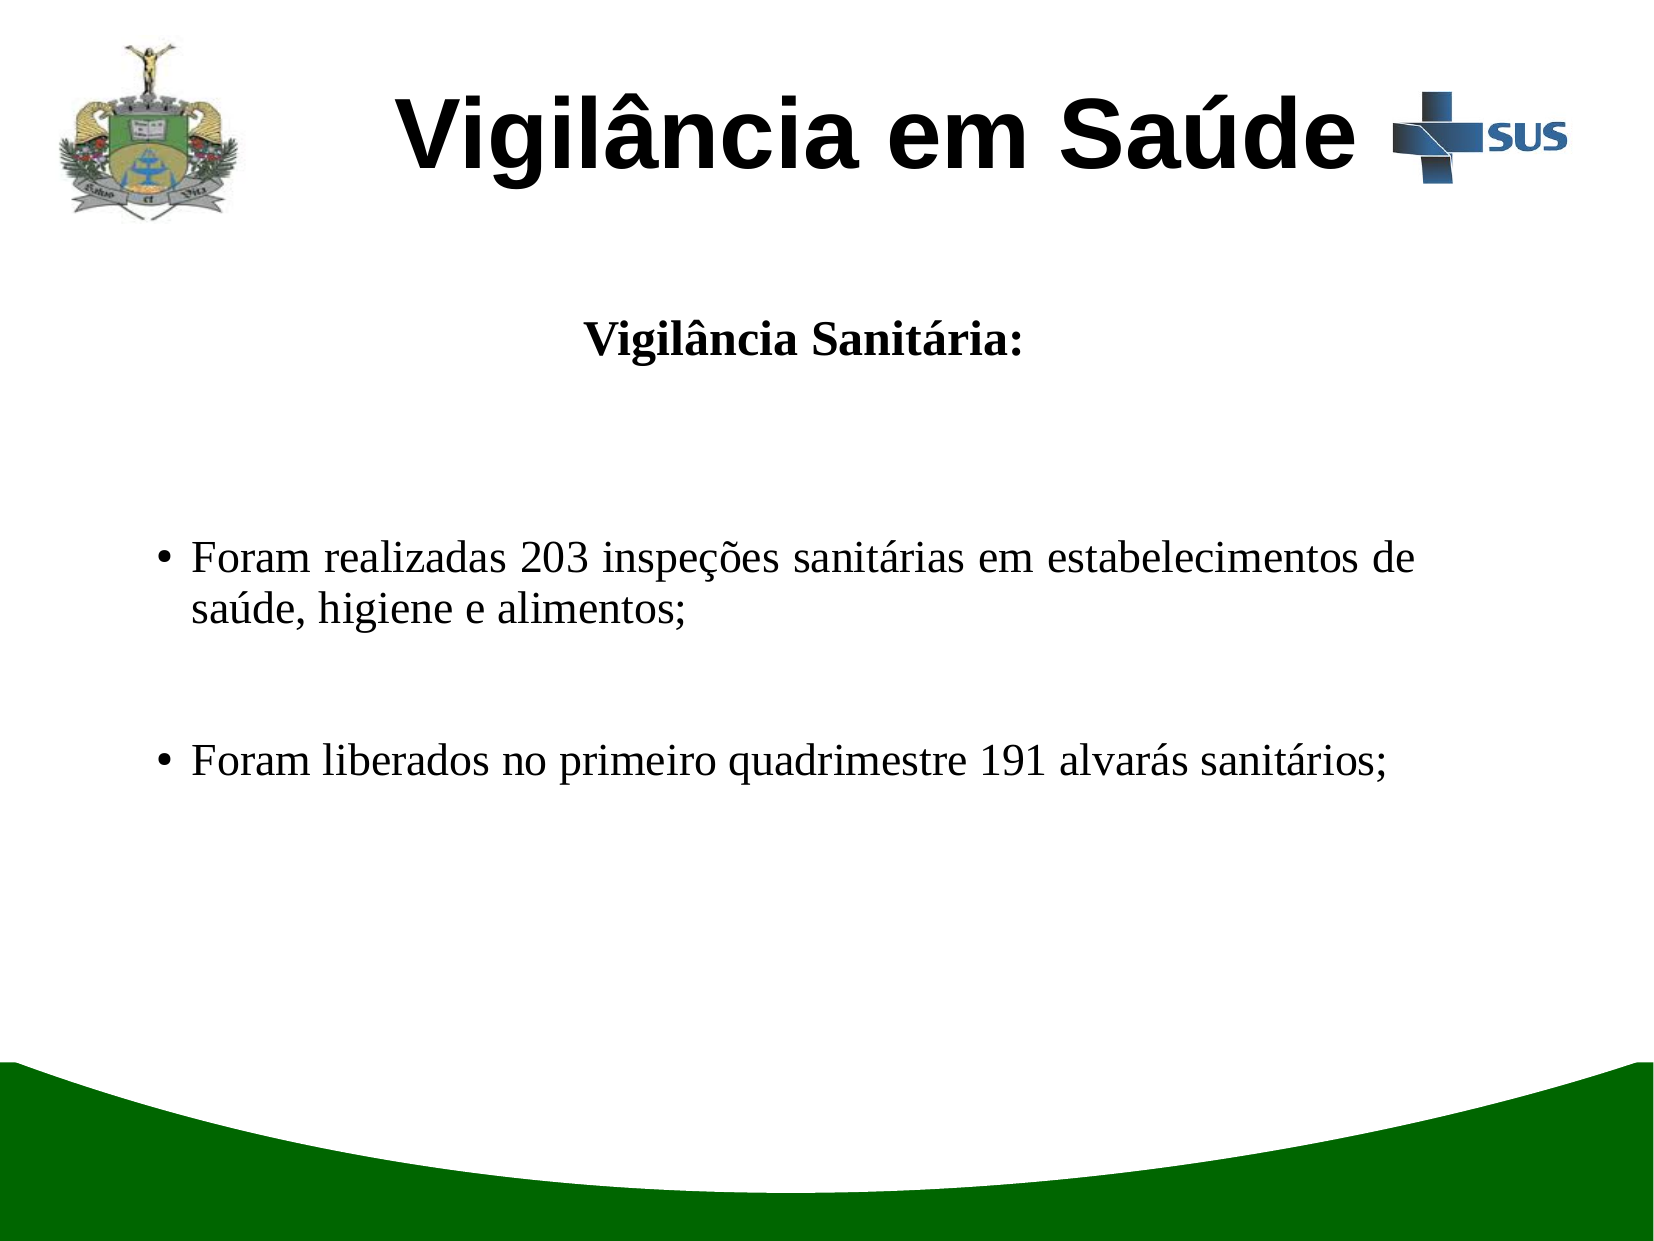

Vigilância em Saúde
Vigilância Sanitária:
Foram realizadas 203 inspeções sanitárias em estabelecimentos de saúde, higiene e alimentos;
Foram liberados no primeiro quadrimestre 191 alvarás sanitários;